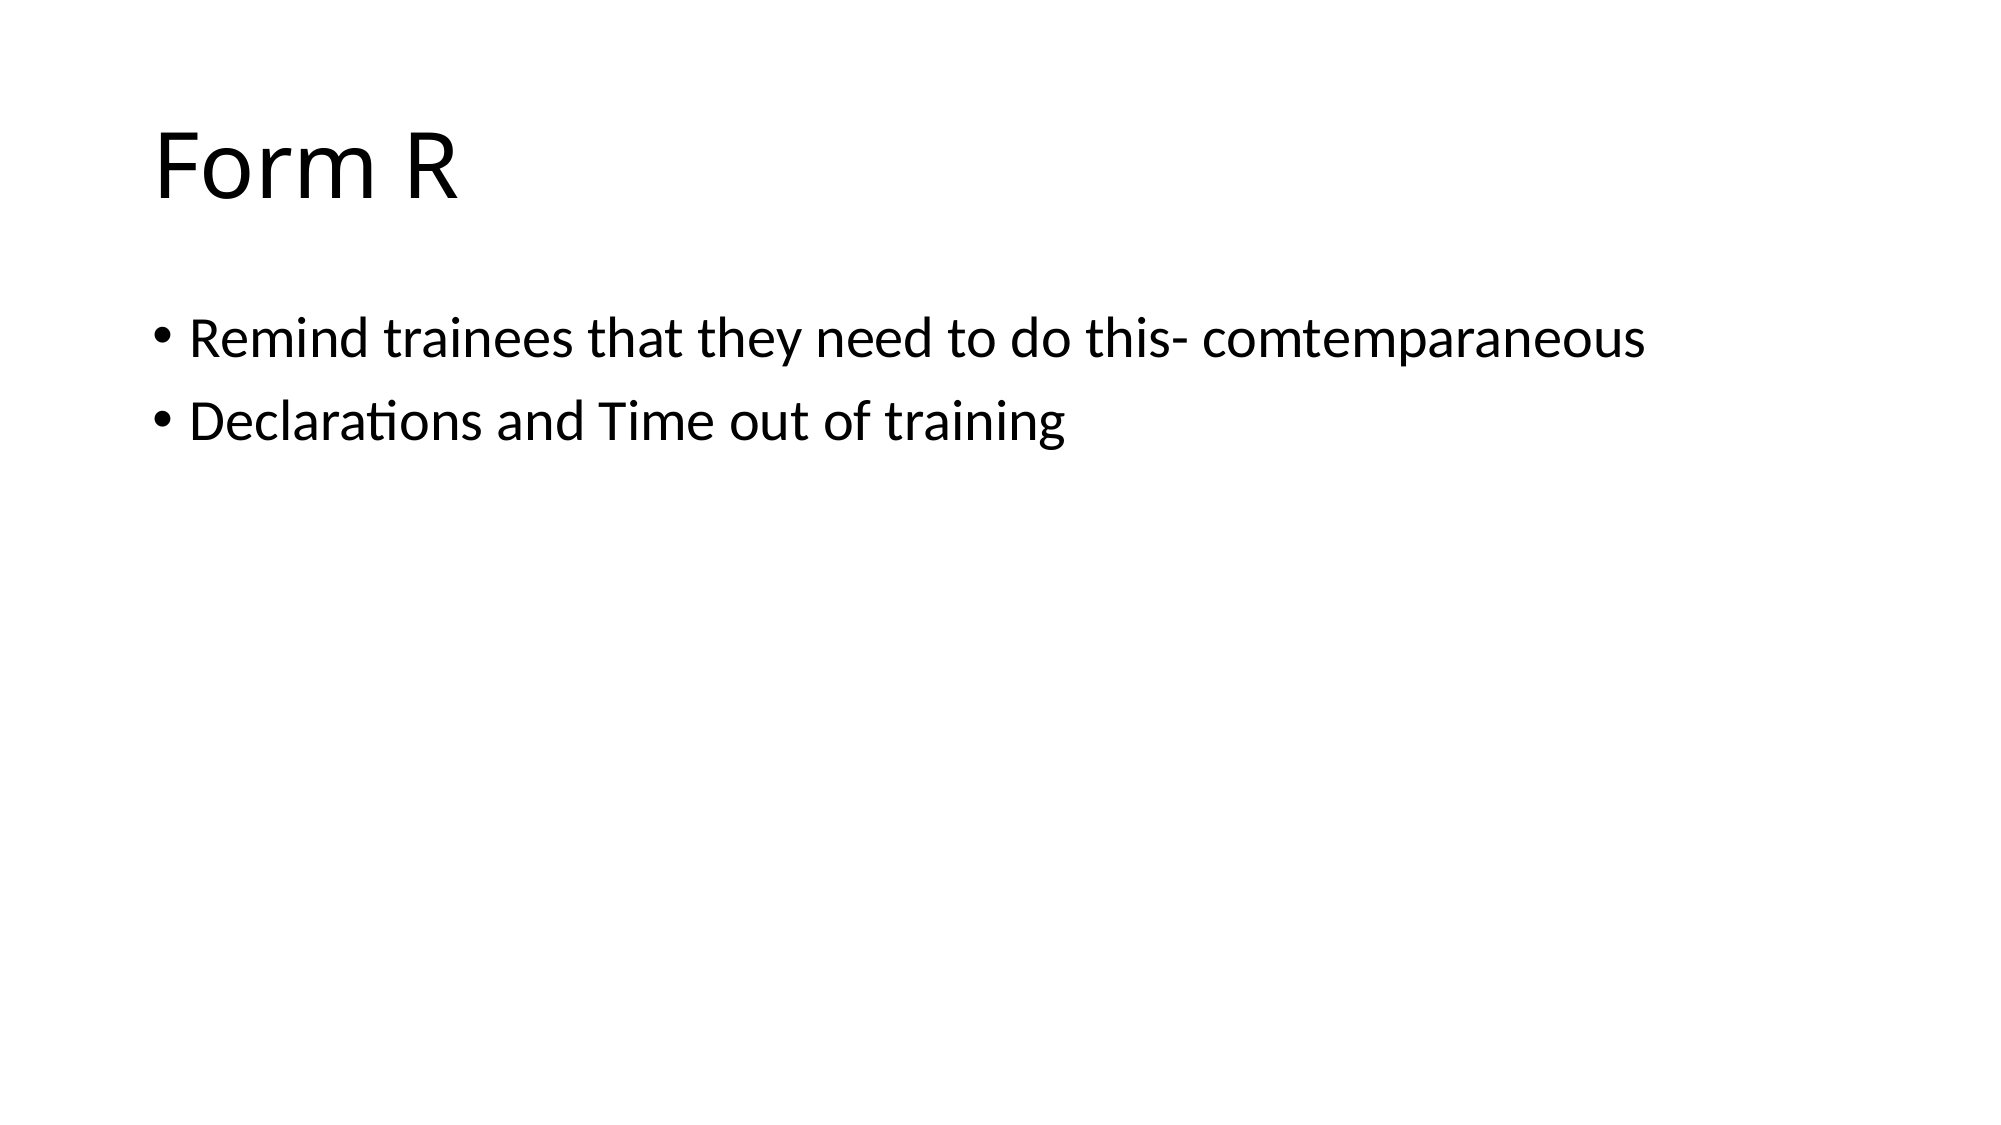

# Form R
Remind trainees that they need to do this- comtemparaneous
Declarations and Time out of training